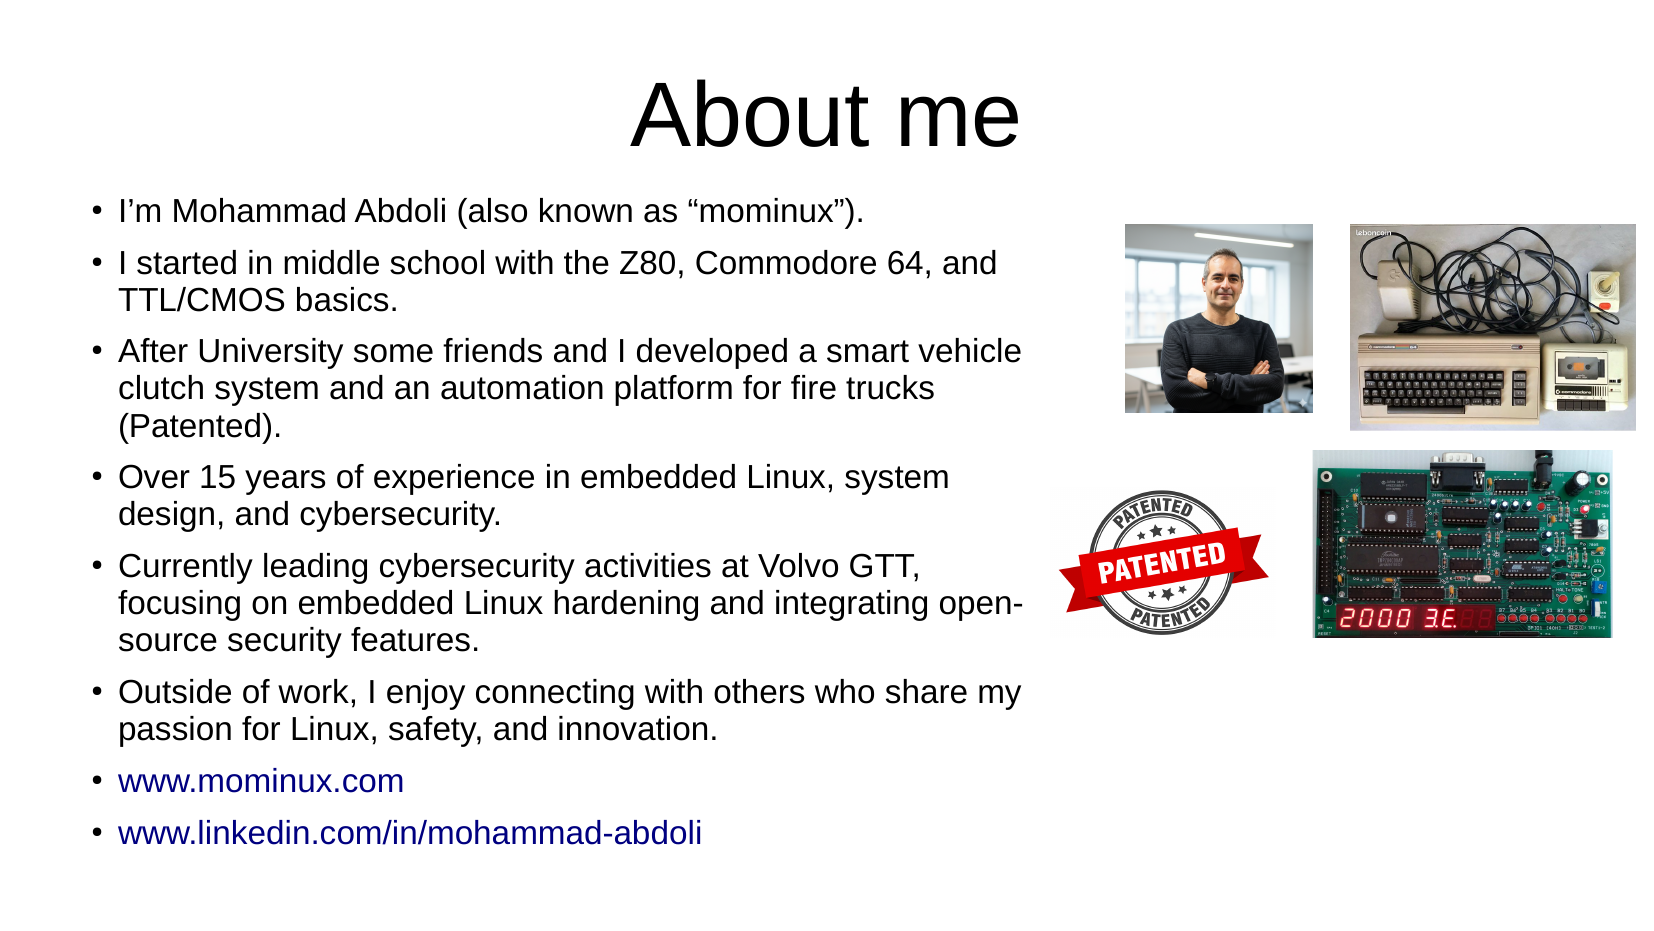

# About me
I’m Mohammad Abdoli (also known as “mominux”).
I started in middle school with the Z80, Commodore 64, and TTL/CMOS basics.
After University some friends and I developed a smart vehicle clutch system and an automation platform for fire trucks (Patented).
Over 15 years of experience in embedded Linux, system design, and cybersecurity.
Currently leading cybersecurity activities at Volvo GTT, focusing on embedded Linux hardening and integrating open-source security features.
Outside of work, I enjoy connecting with others who share my passion for Linux, safety, and innovation.
www.mominux.com
www.linkedin.com/in/mohammad-abdoli